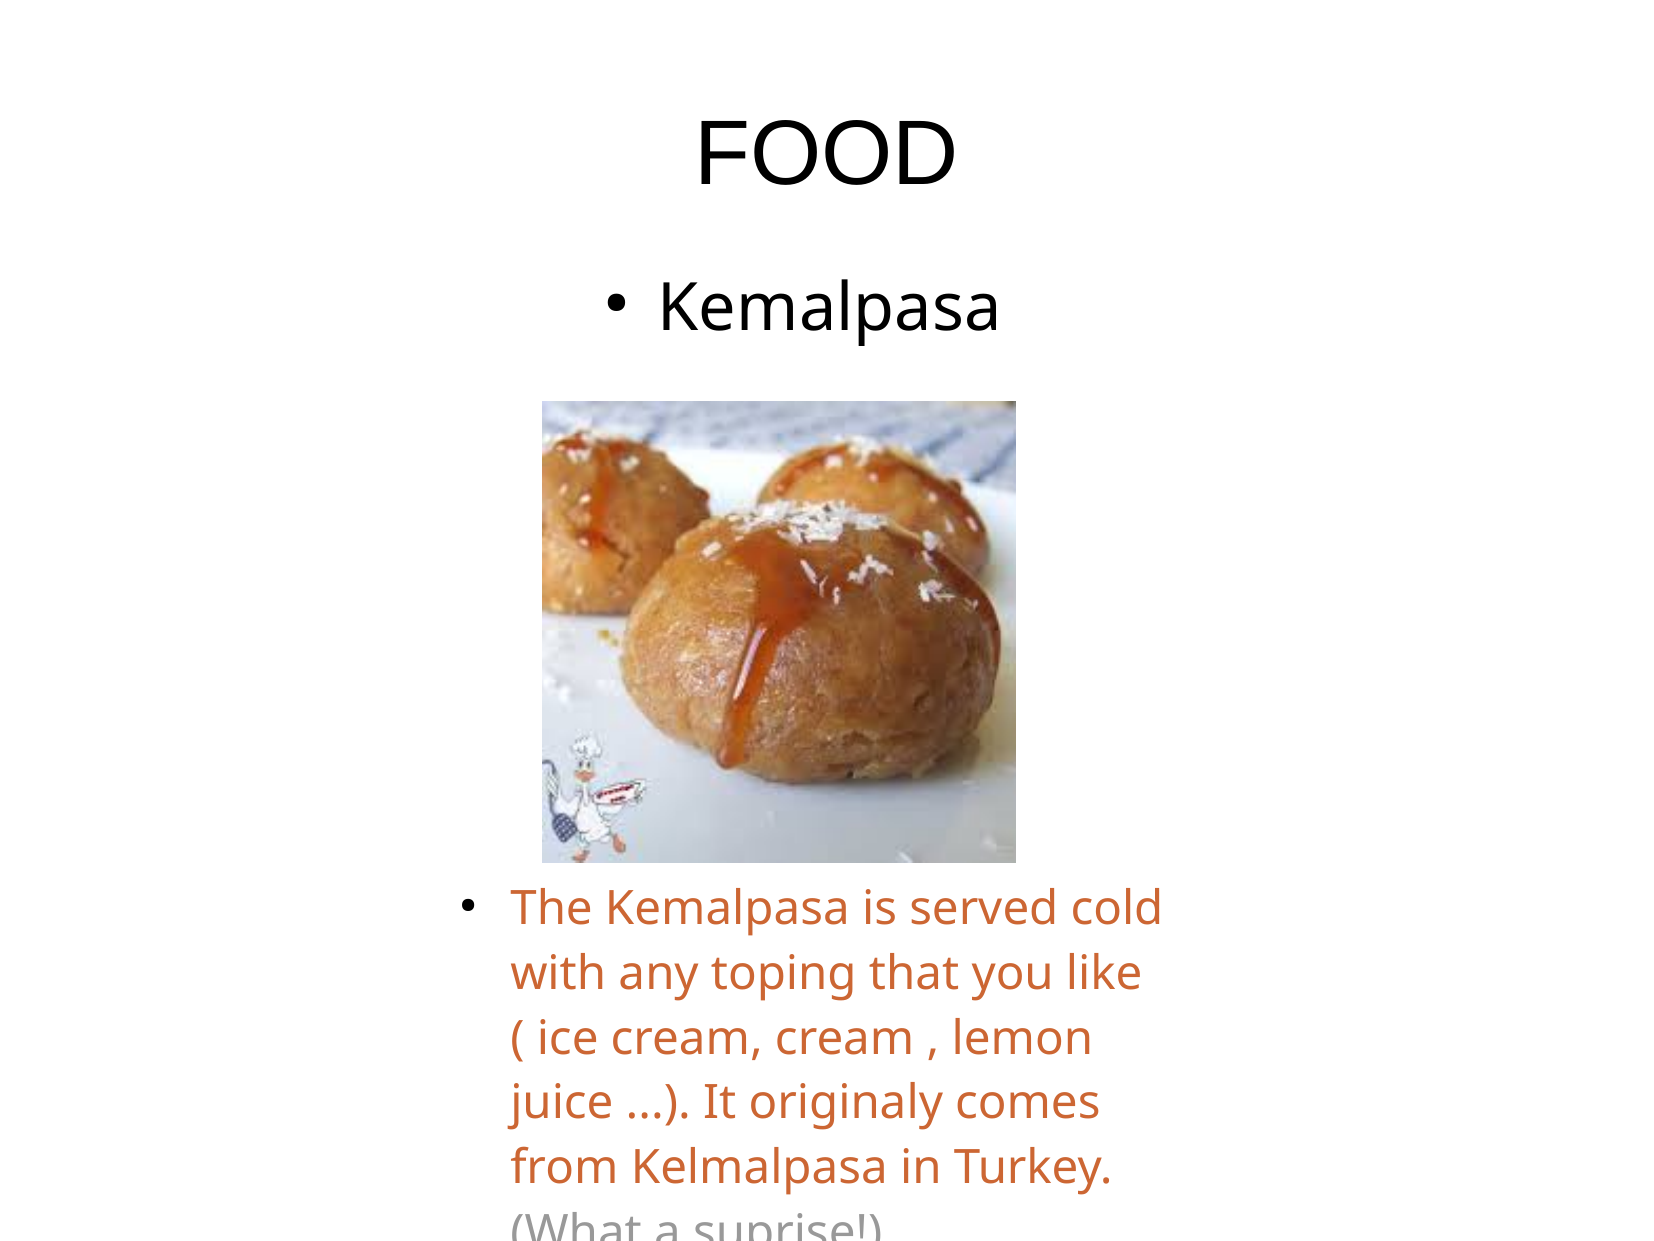

# FOOD
Kemalpasa
The Kemalpasa is served cold with any toping that you like ( ice cream, cream , lemon juice ...). It originaly comes from Kelmalpasa in Turkey.(What a suprise!)